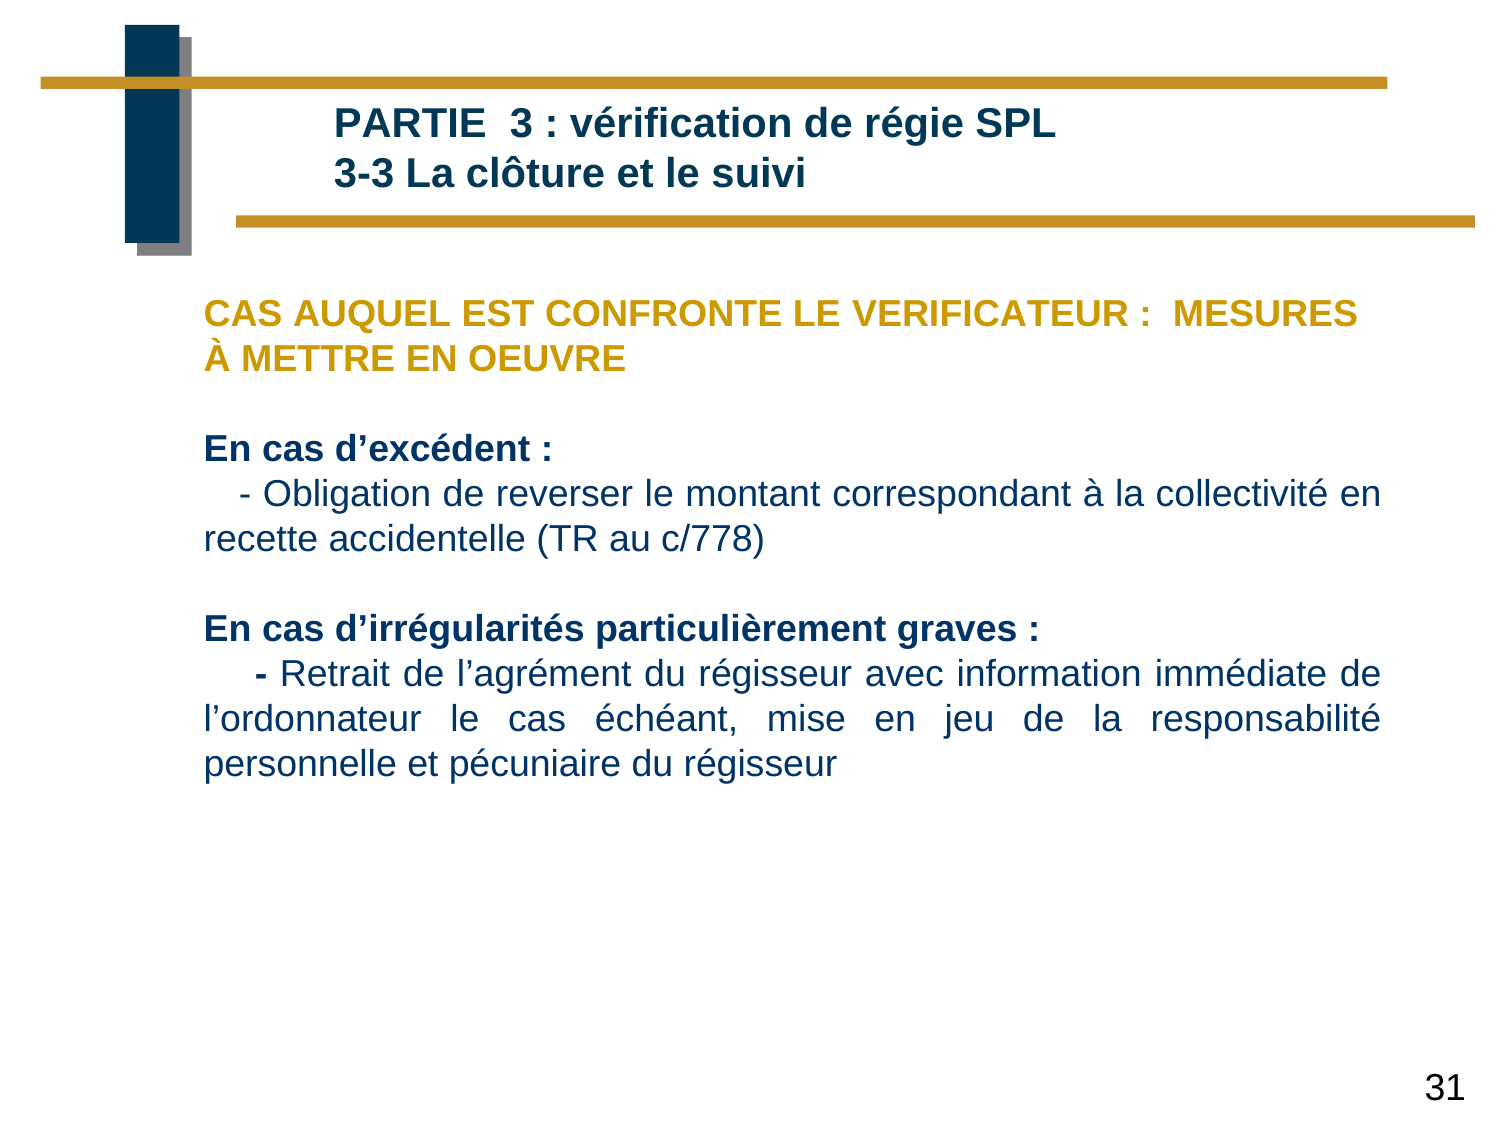

#
PARTIE 3 : vérification de régie SPL
3-3 La clôture et le suivi
CAS AUQUEL EST CONFRONTE LE VERIFICATEUR : MESURES À METTRE EN OEUVRE
En cas d’excédent :
 - Obligation de reverser le montant correspondant à la collectivité en recette accidentelle (TR au c/778)
En cas d’irrégularités particulièrement graves :
 - Retrait de l’agrément du régisseur avec information immédiate de l’ordonnateur le cas échéant, mise en jeu de la responsabilité personnelle et pécuniaire du régisseur
 31